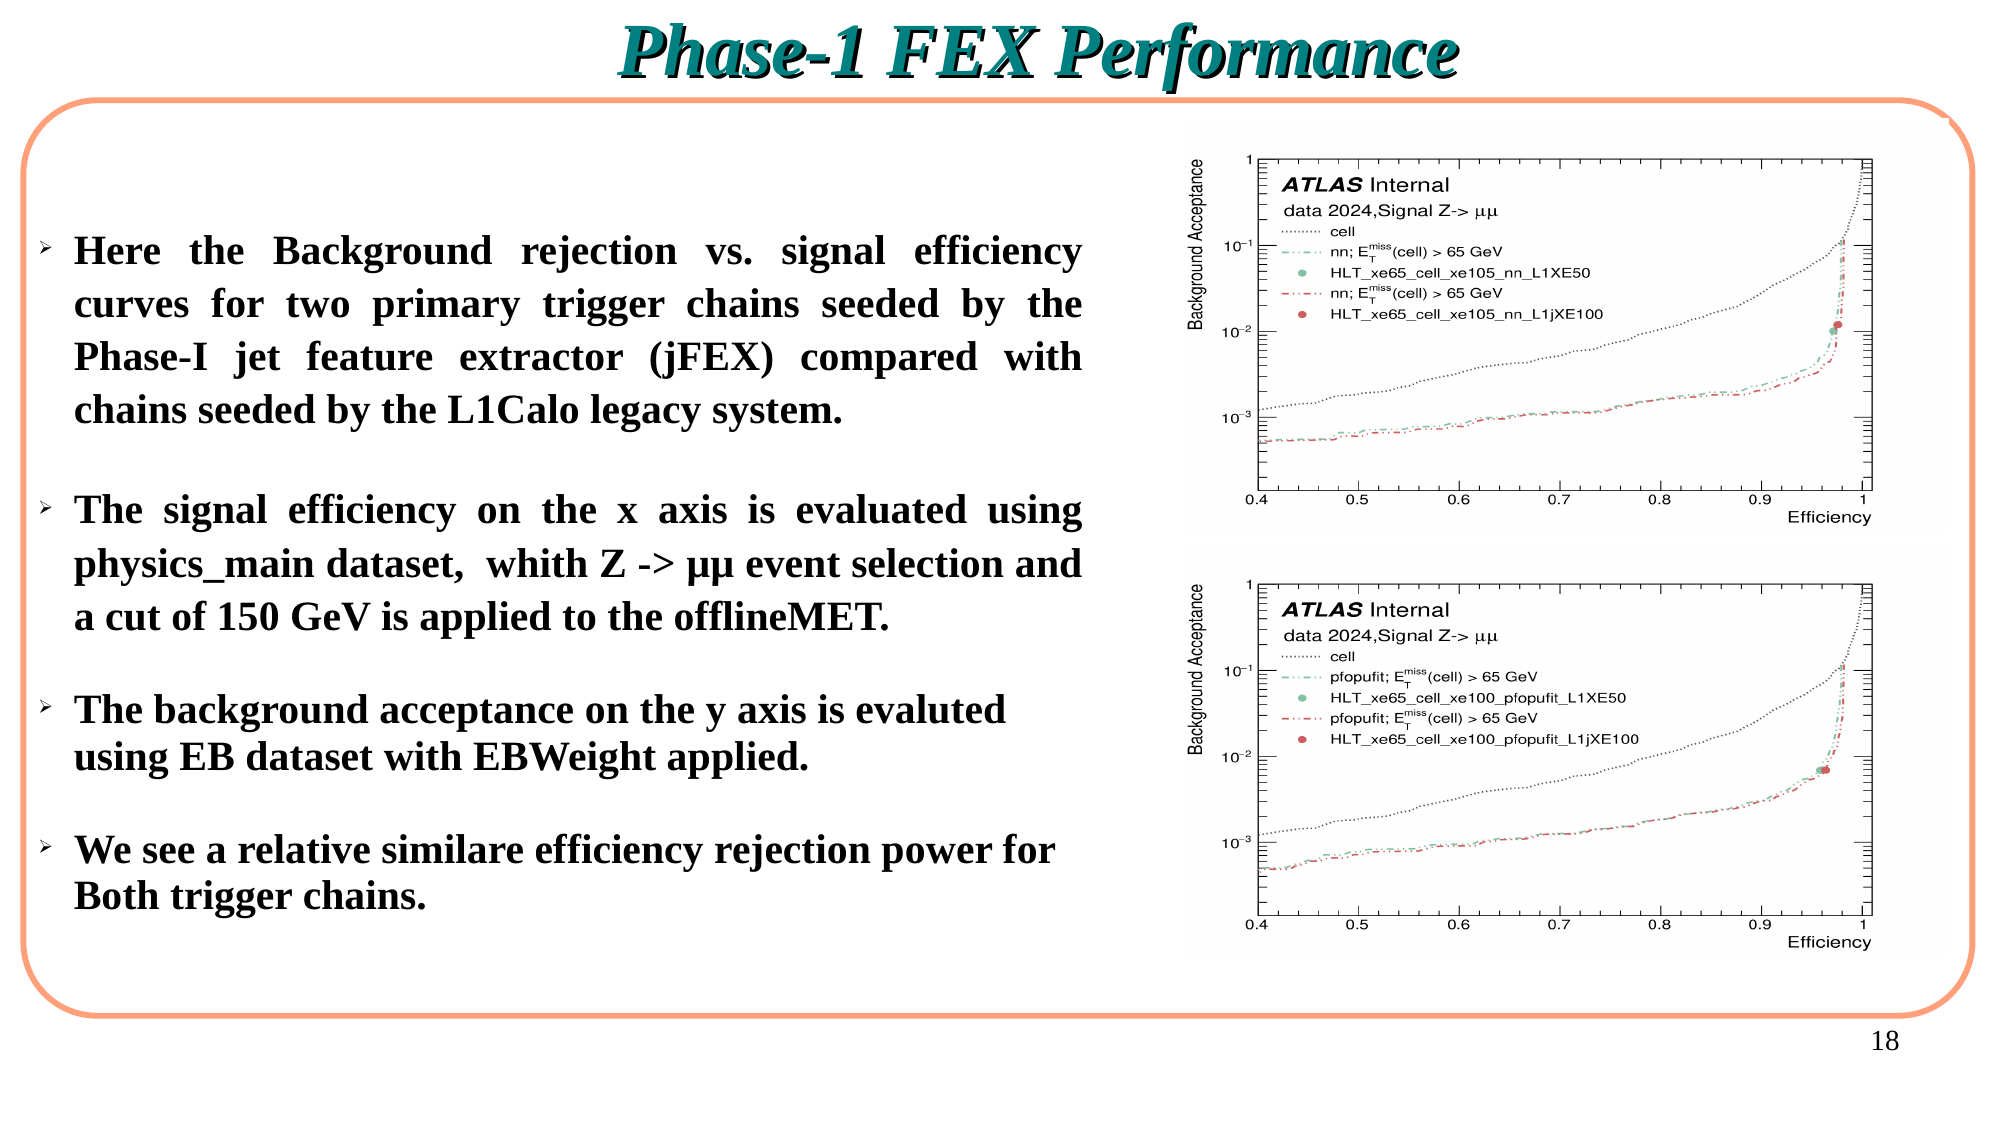

# Phase-1 FEX Performance
Here the Background rejection vs. signal efficiency curves for two primary trigger chains seeded by the Phase-I jet feature extractor (jFEX) compared with chains seeded by the L1Calo legacy system.
The signal efficiency on the x axis is evaluated using physics_main dataset, whith Z -> µµ event selection and a cut of 150 GeV is applied to the offlineMET.
The background acceptance on the y axis is evaluted using EB dataset with EBWeight applied.
We see a relative similare efficiency rejection power for Both trigger chains.
18